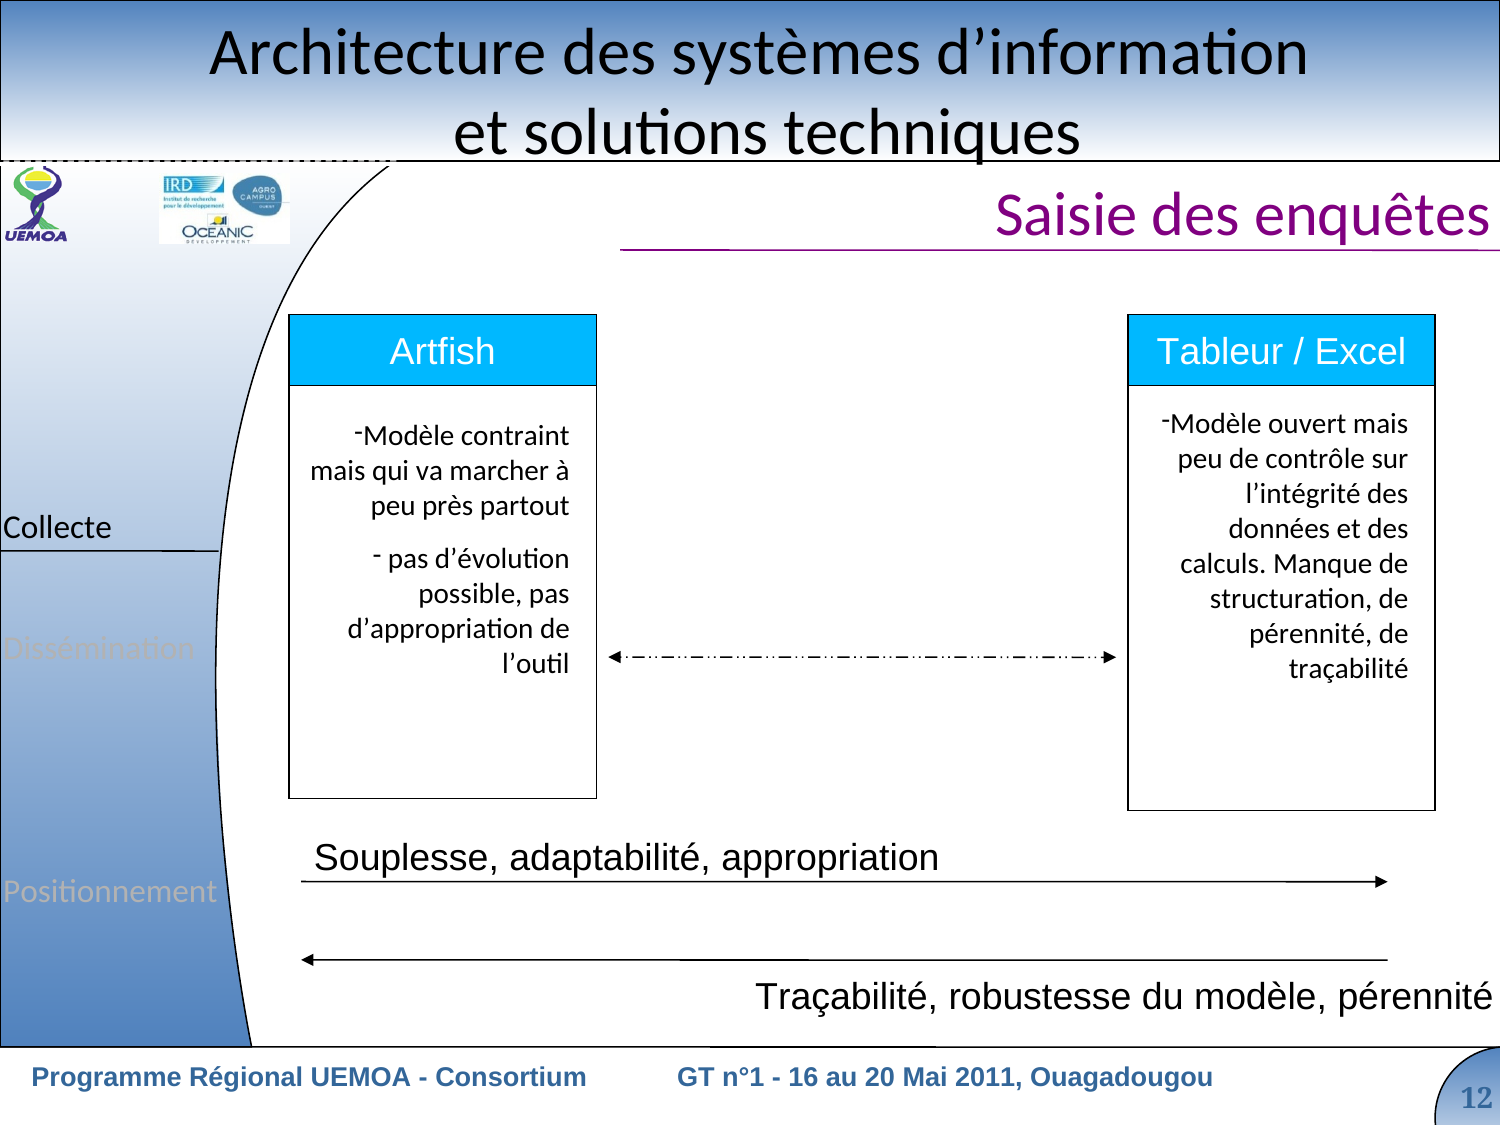

Architecture des systèmes d’information
et solutions techniques
Saisie des enquêtes
Artfish
Tableur / Excel
Modèle ouvert mais peu de contrôle sur l’intégrité des données et des calculs. Manque de structuration, de pérennité, de traçabilité
Modèle contraint mais qui va marcher à peu près partout
 pas d’évolution possible, pas d’appropriation de l’outil
Collecte
Dissémination
Positionnement
Souplesse, adaptabilité, appropriation
Traçabilité, robustesse du modèle, pérennité